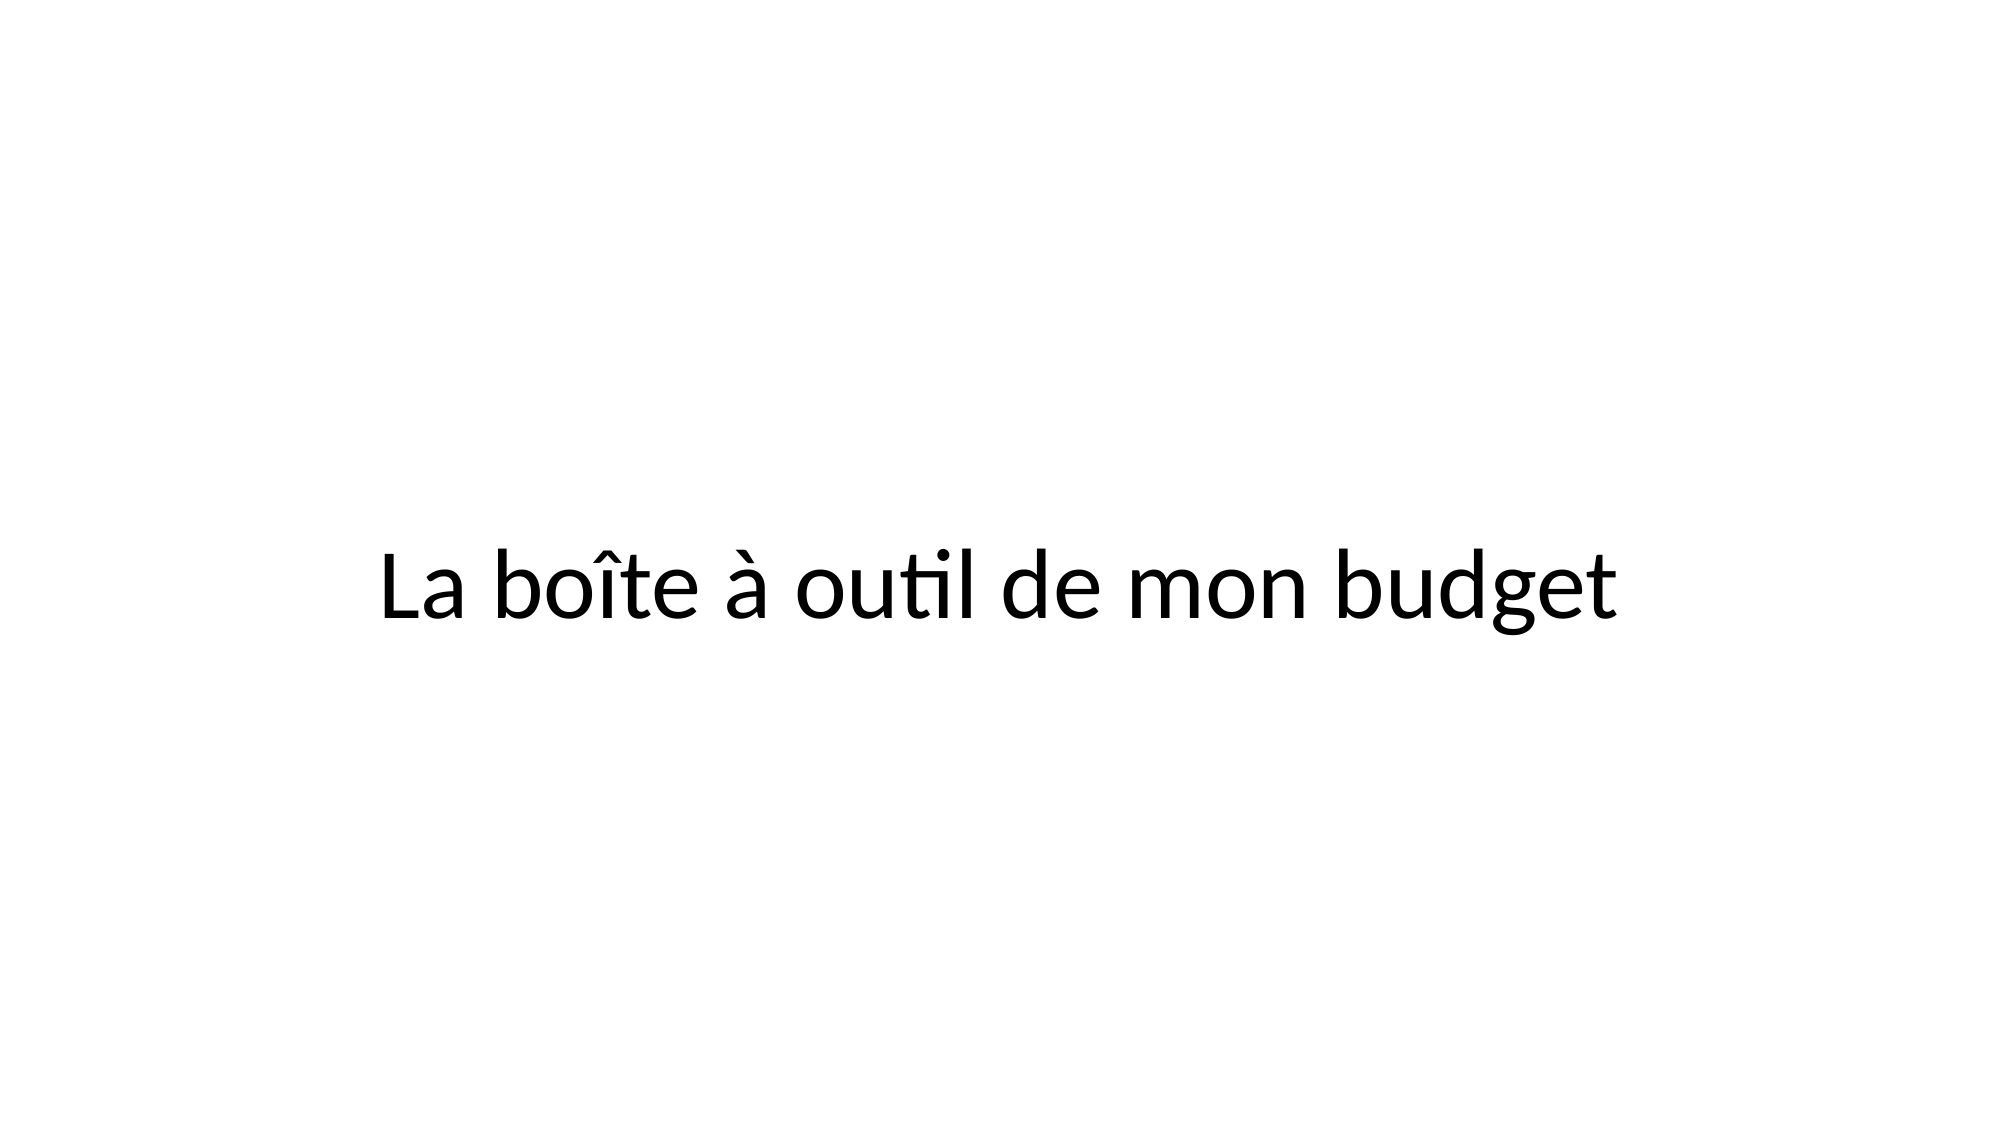

La boîte à outil de mon budget